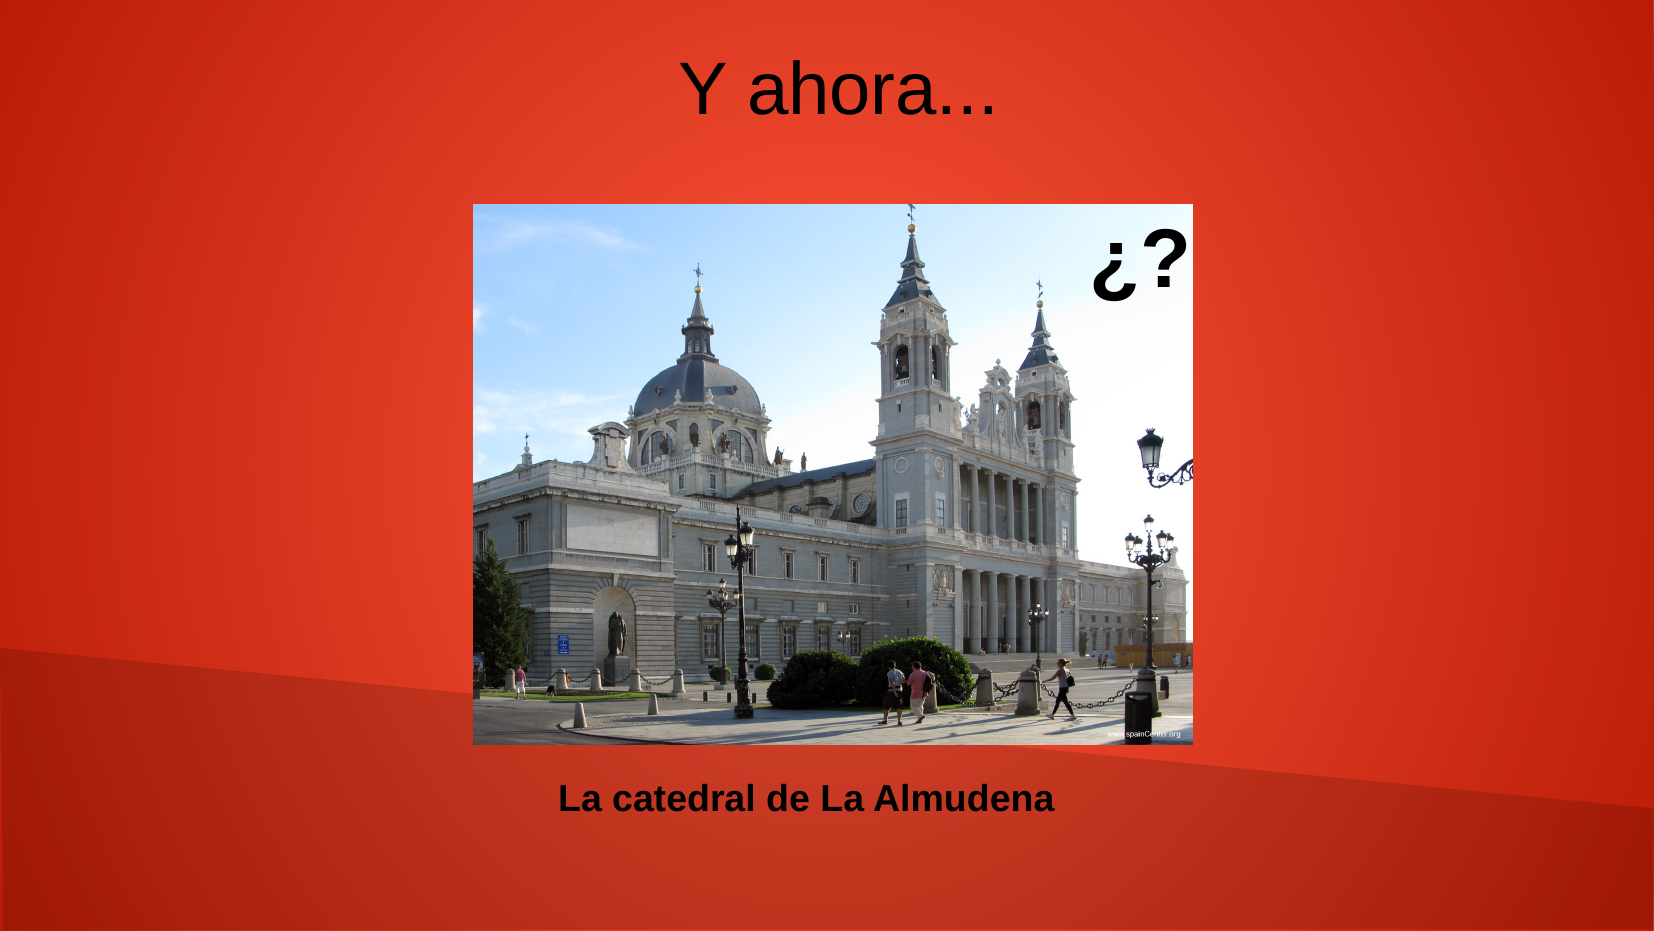

# Y ahora...
¿?
La catedral de La Almudena